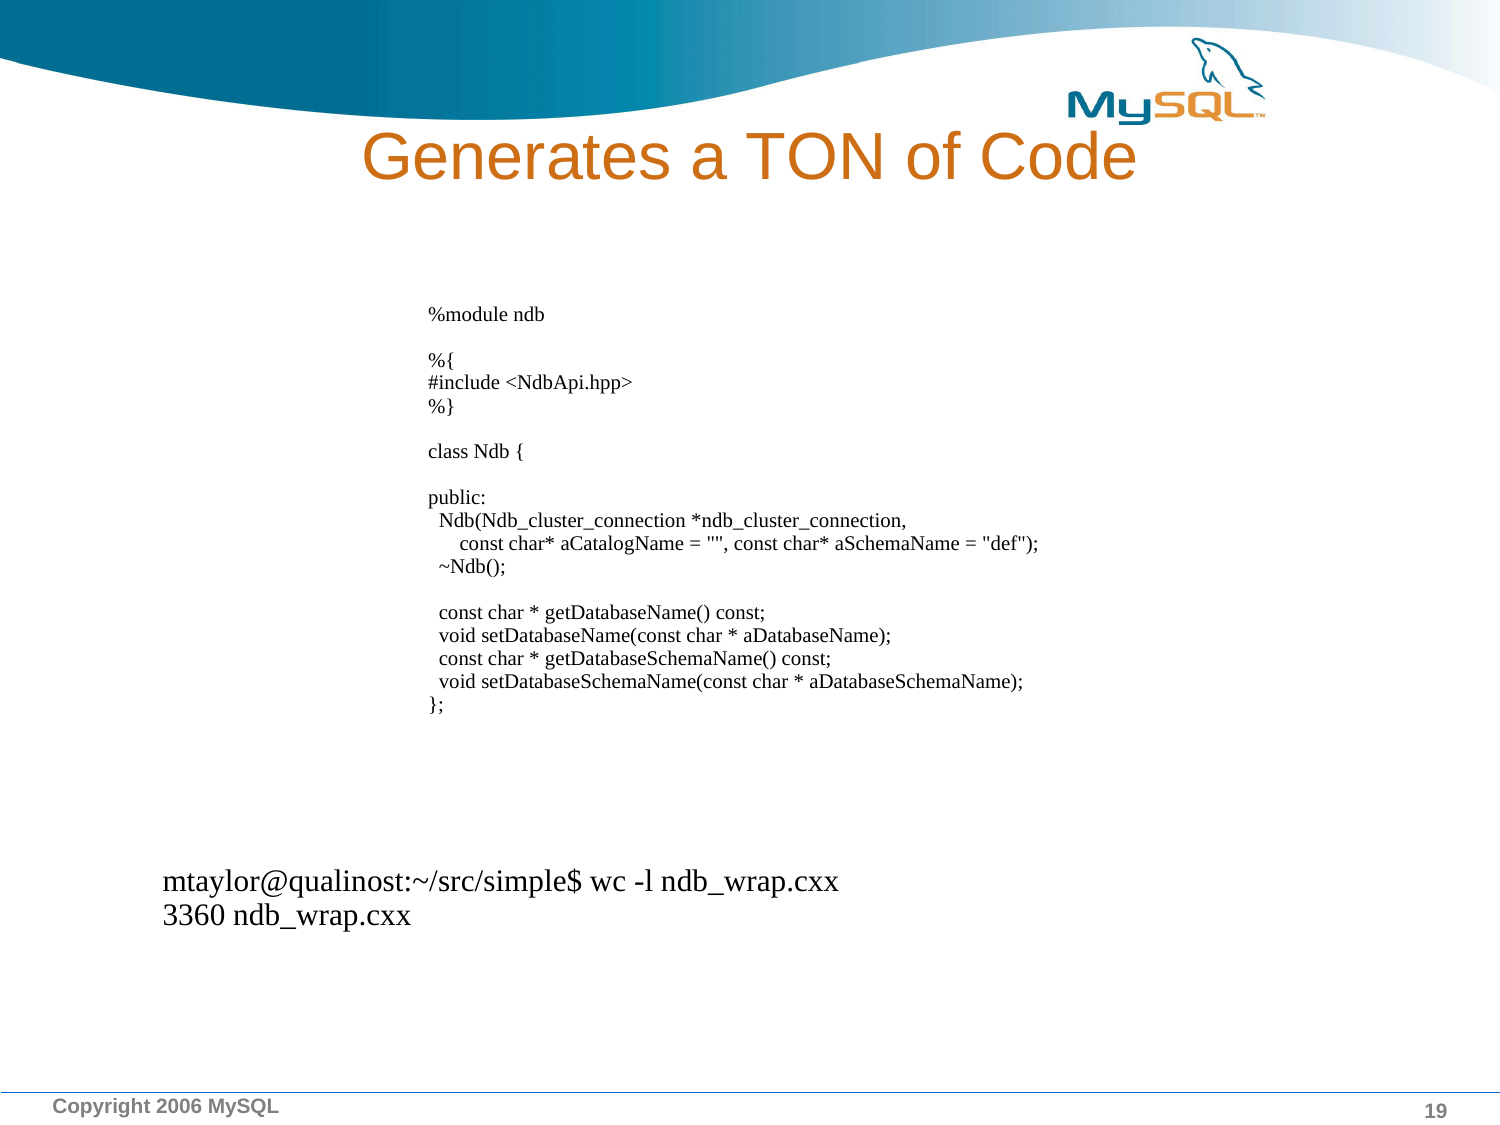

# Generates a TON of Code
%module ndb
%{
#include <NdbApi.hpp>
%}
class Ndb {
public:
 Ndb(Ndb_cluster_connection *ndb_cluster_connection,
 const char* aCatalogName = "", const char* aSchemaName = "def");
 ~Ndb();
 const char * getDatabaseName() const;
 void setDatabaseName(const char * aDatabaseName);
 const char * getDatabaseSchemaName() const;
 void setDatabaseSchemaName(const char * aDatabaseSchemaName);
};
mtaylor@qualinost:~/src/simple$ wc -l ndb_wrap.cxx
3360 ndb_wrap.cxx